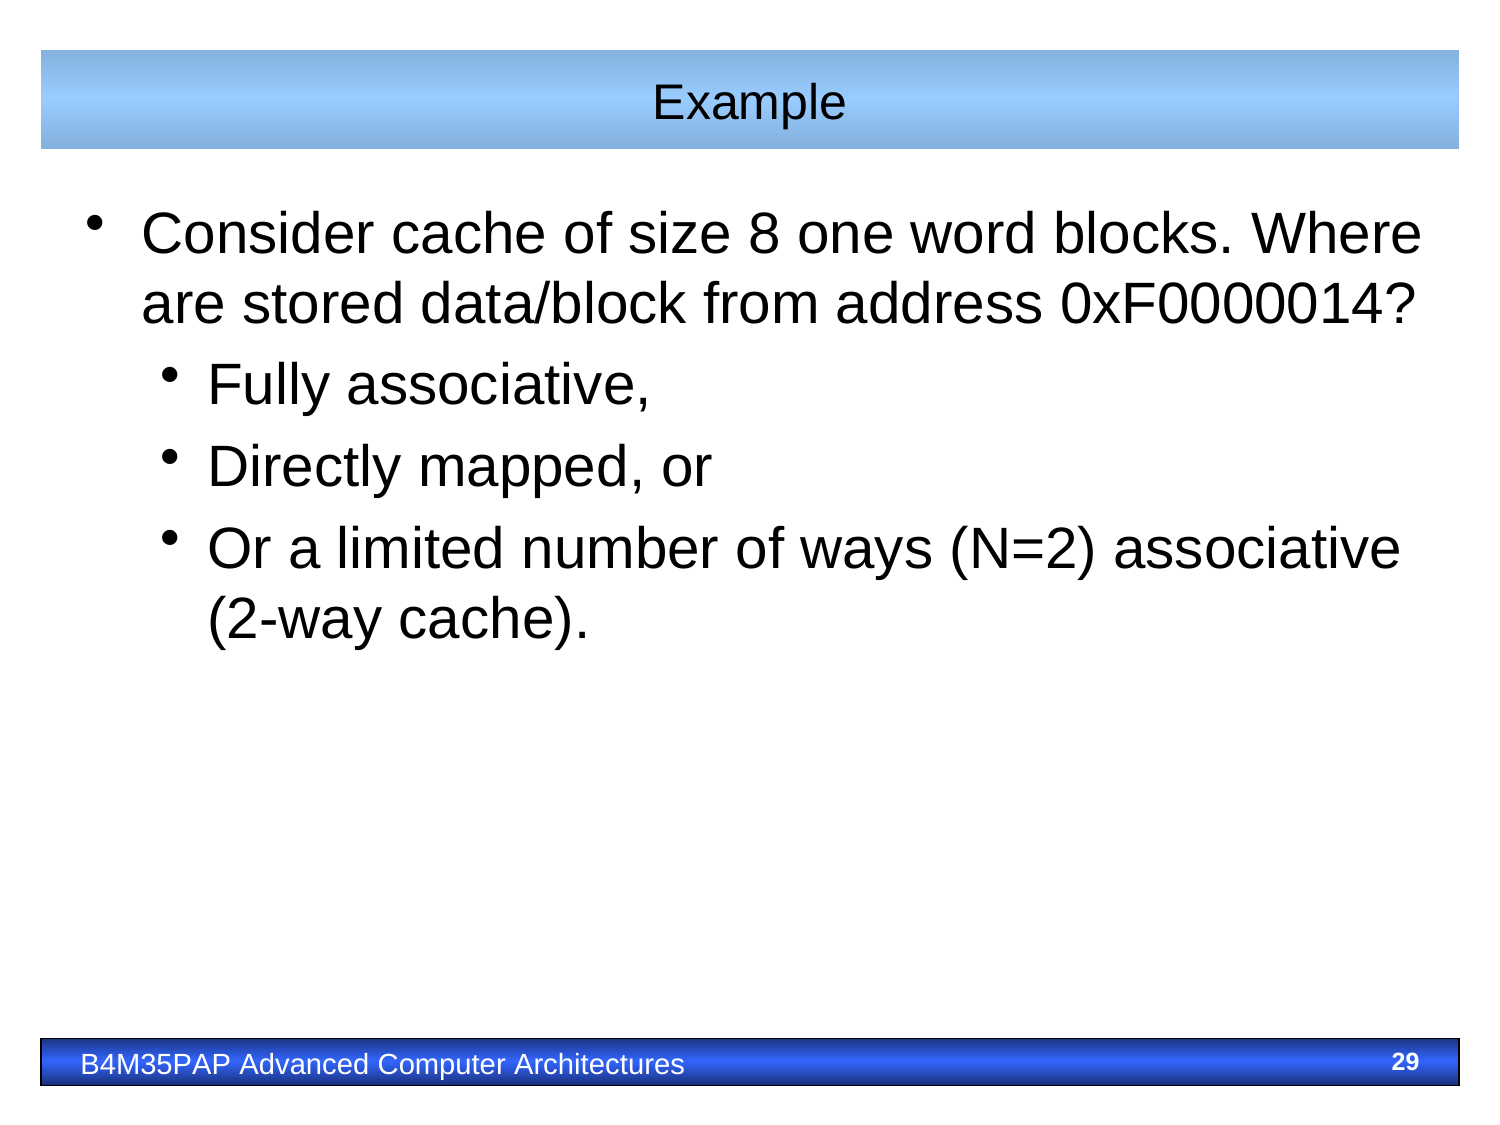

# Example
Consider cache of size 8 one word blocks. Where are stored data/block from address 0xF0000014?
Fully associative,
Directly mapped, or
Or a limited number of ways (N=2) associative (2-way cache).